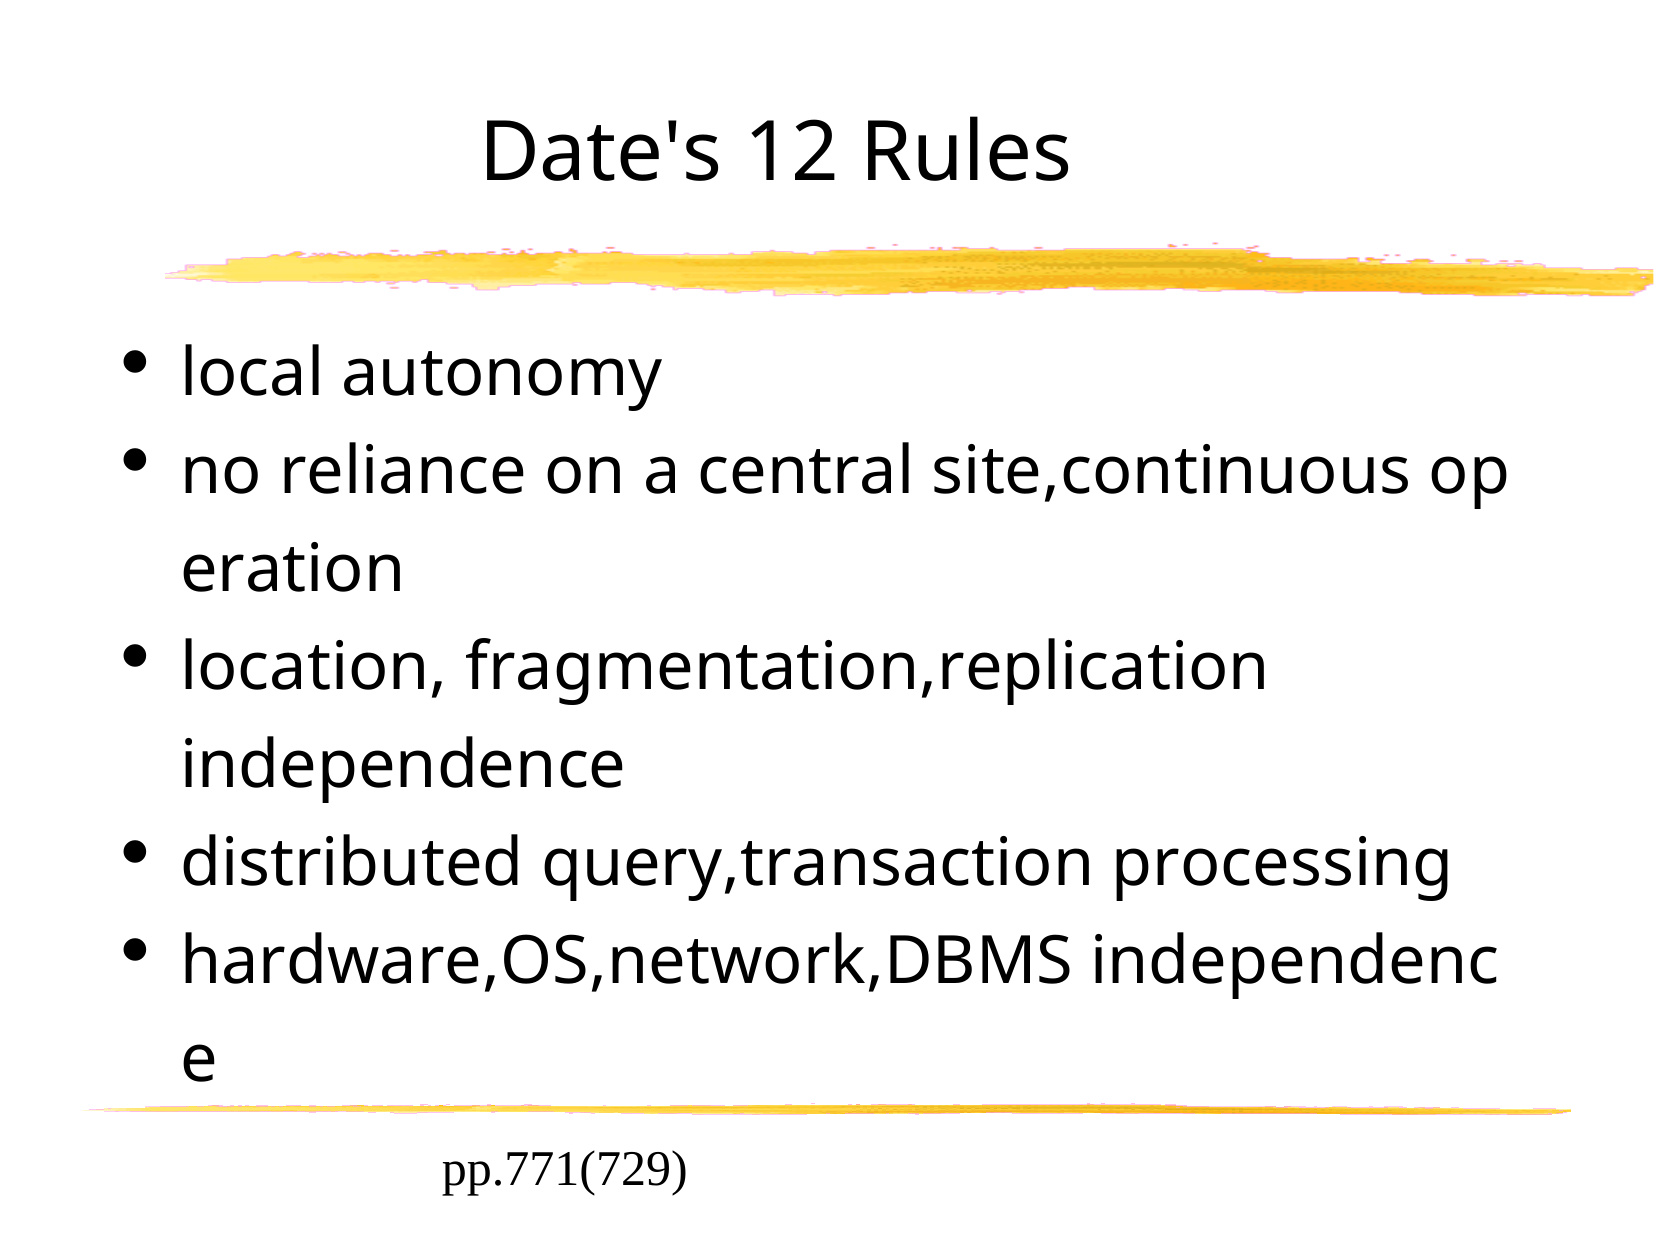

# Date's 12 Rules
local autonomy
no reliance on a central site,continuous operation
location, fragmentation,replication
independence
distributed query,transaction processing
hardware,OS,network,DBMS independence
pp.771(729)